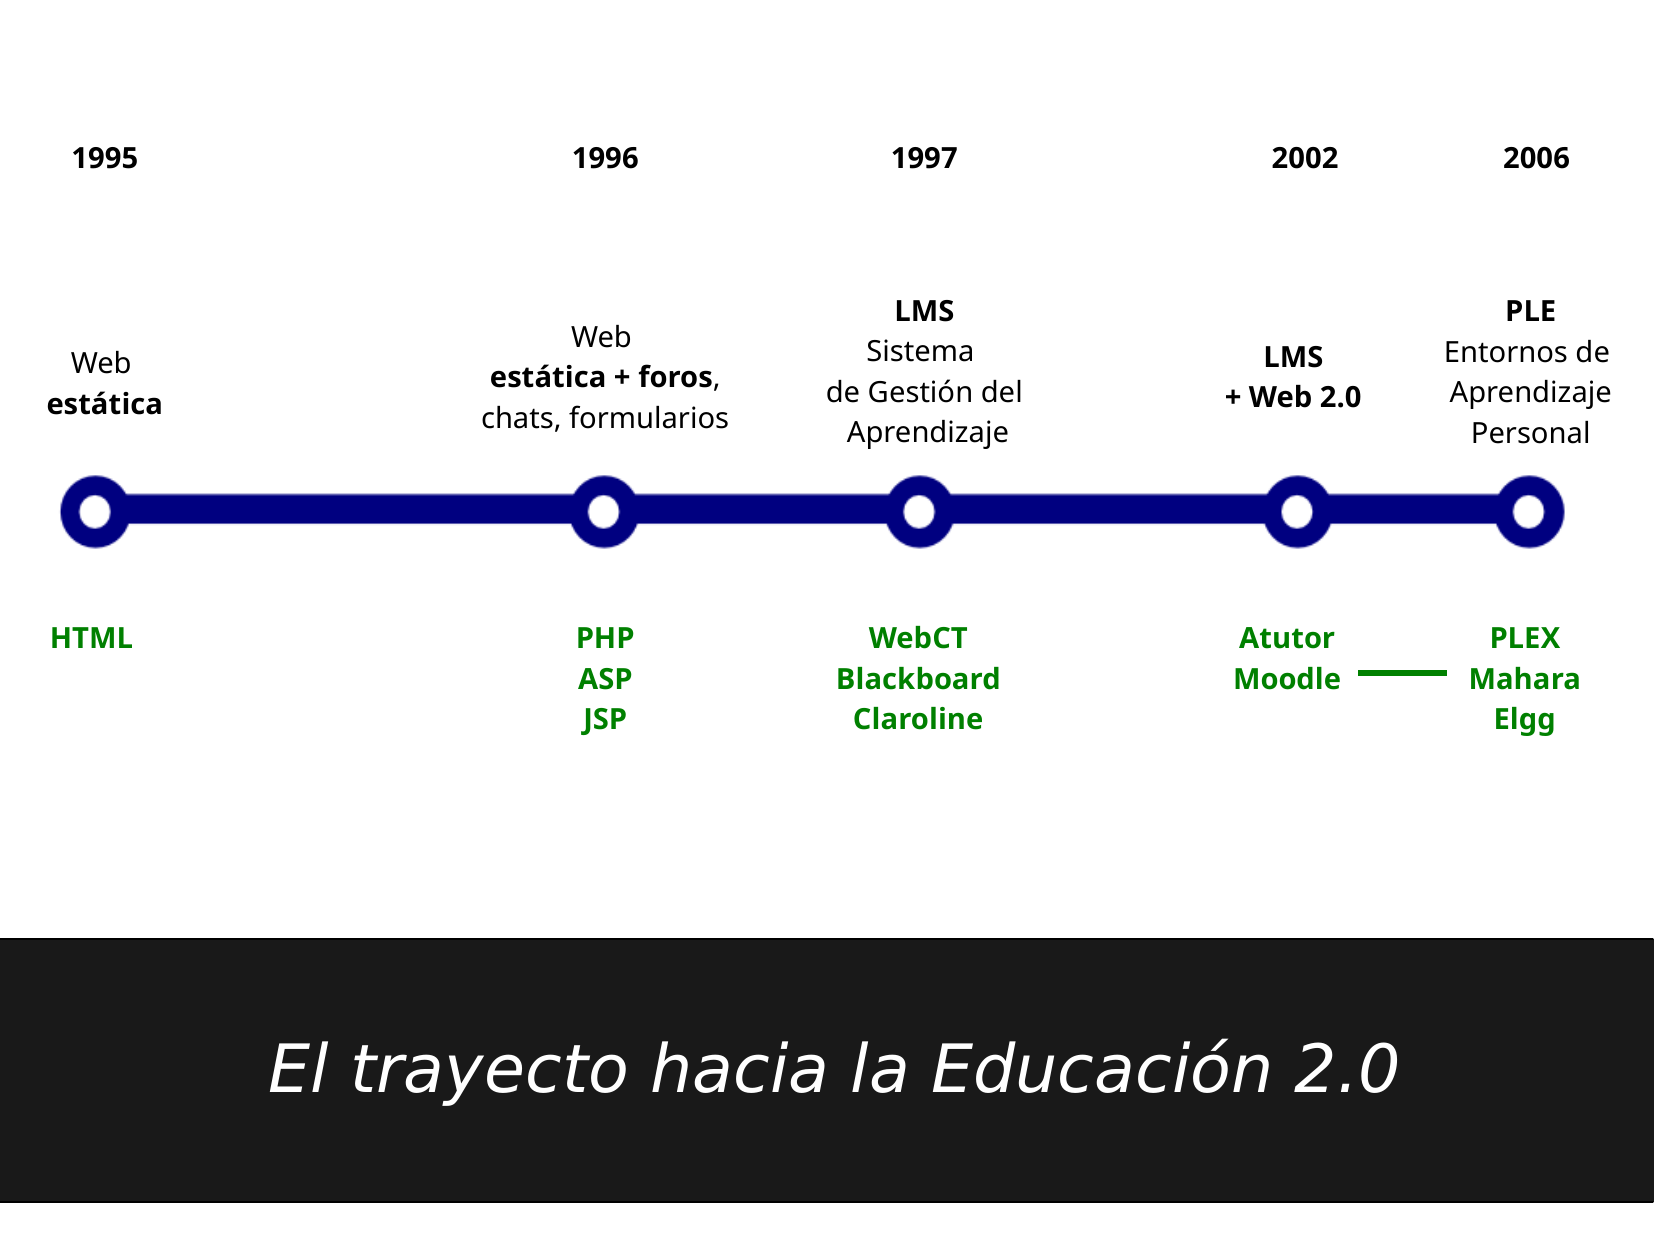

1995
1996
1997
2002
2006
LMS
Sistema
de Gestión del
 Aprendizaje
PLE
Entornos de
Aprendizaje
Personal
Web
estática + foros,
chats, formularios
LMS
+ Web 2.0
# Web
estática
HTML
PHP
ASP
JSP
WebCT
Blackboard
Claroline
Atutor
Moodle
PLEX
Mahara
Elgg
El trayecto hacia la Educación 2.0